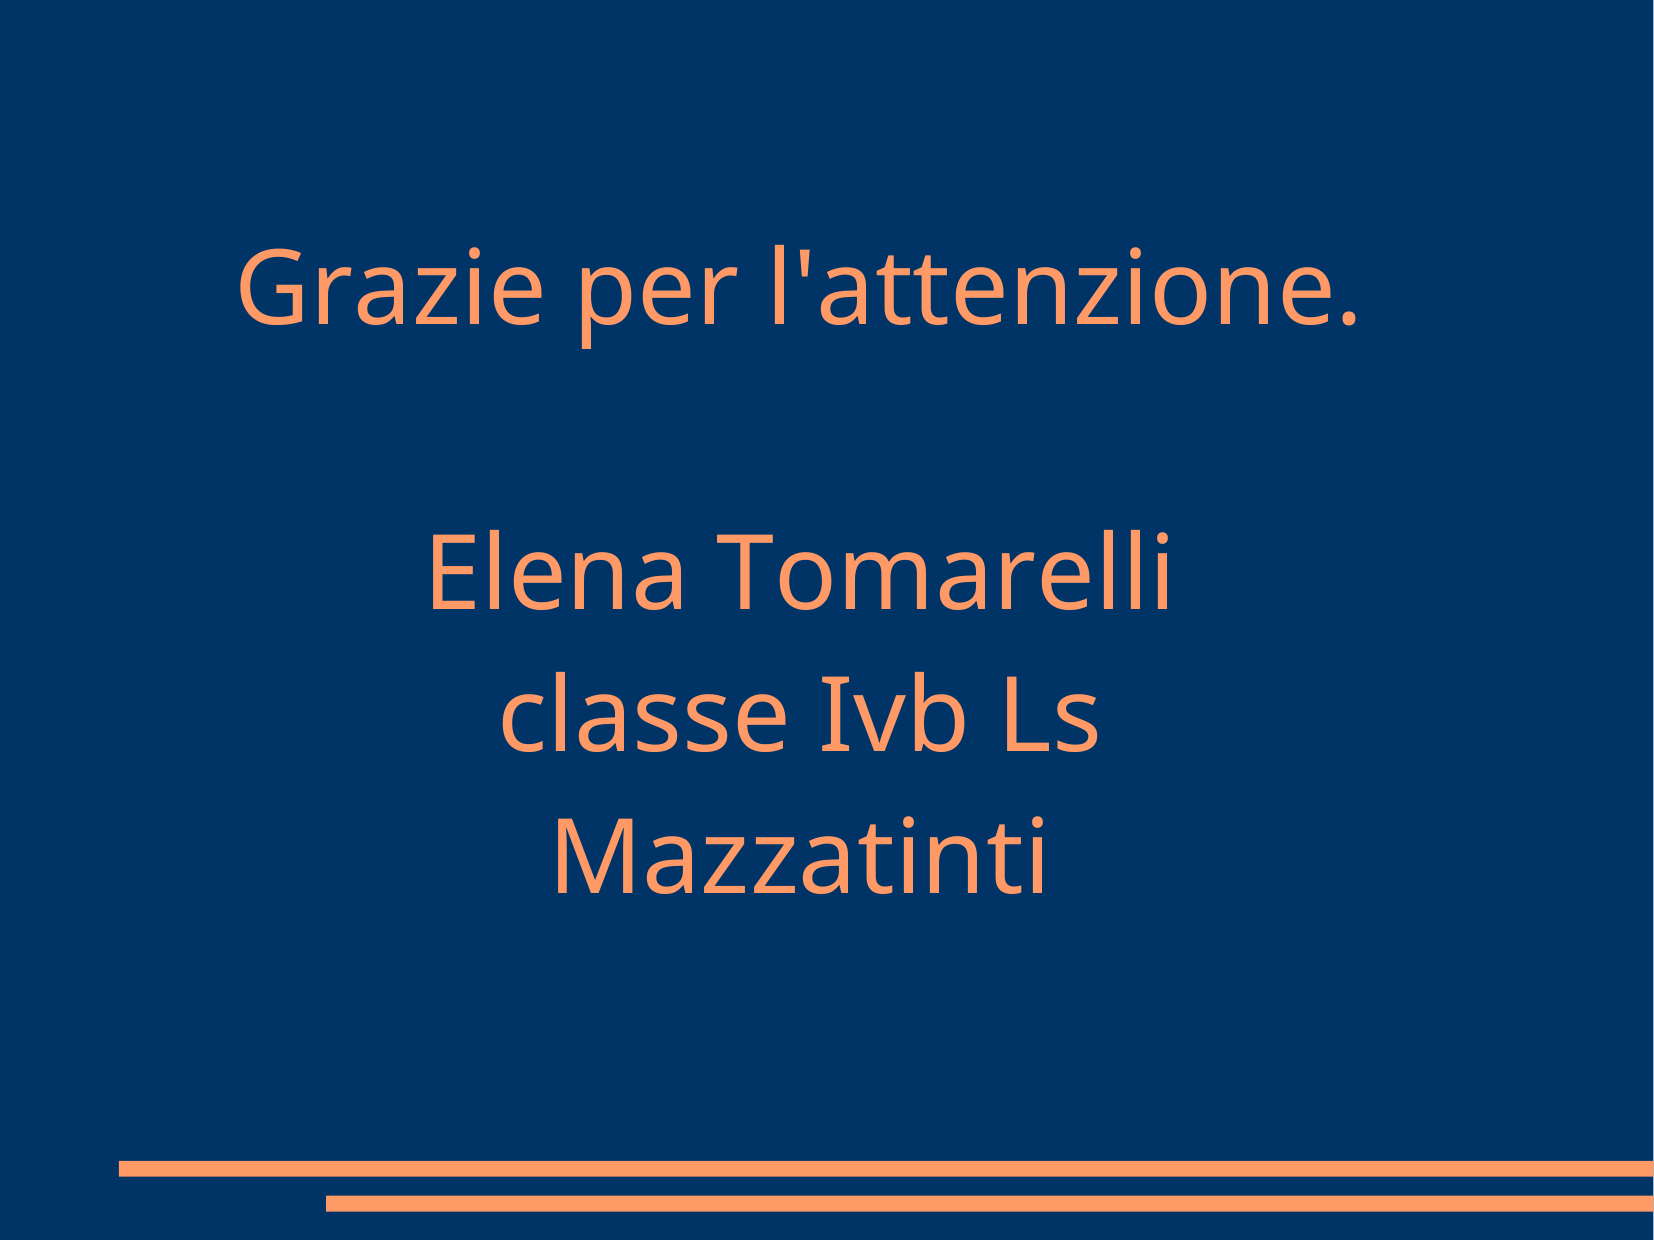

# Grazie per l'attenzione. Elena Tomarelli classe Ivb Ls Mazzatinti